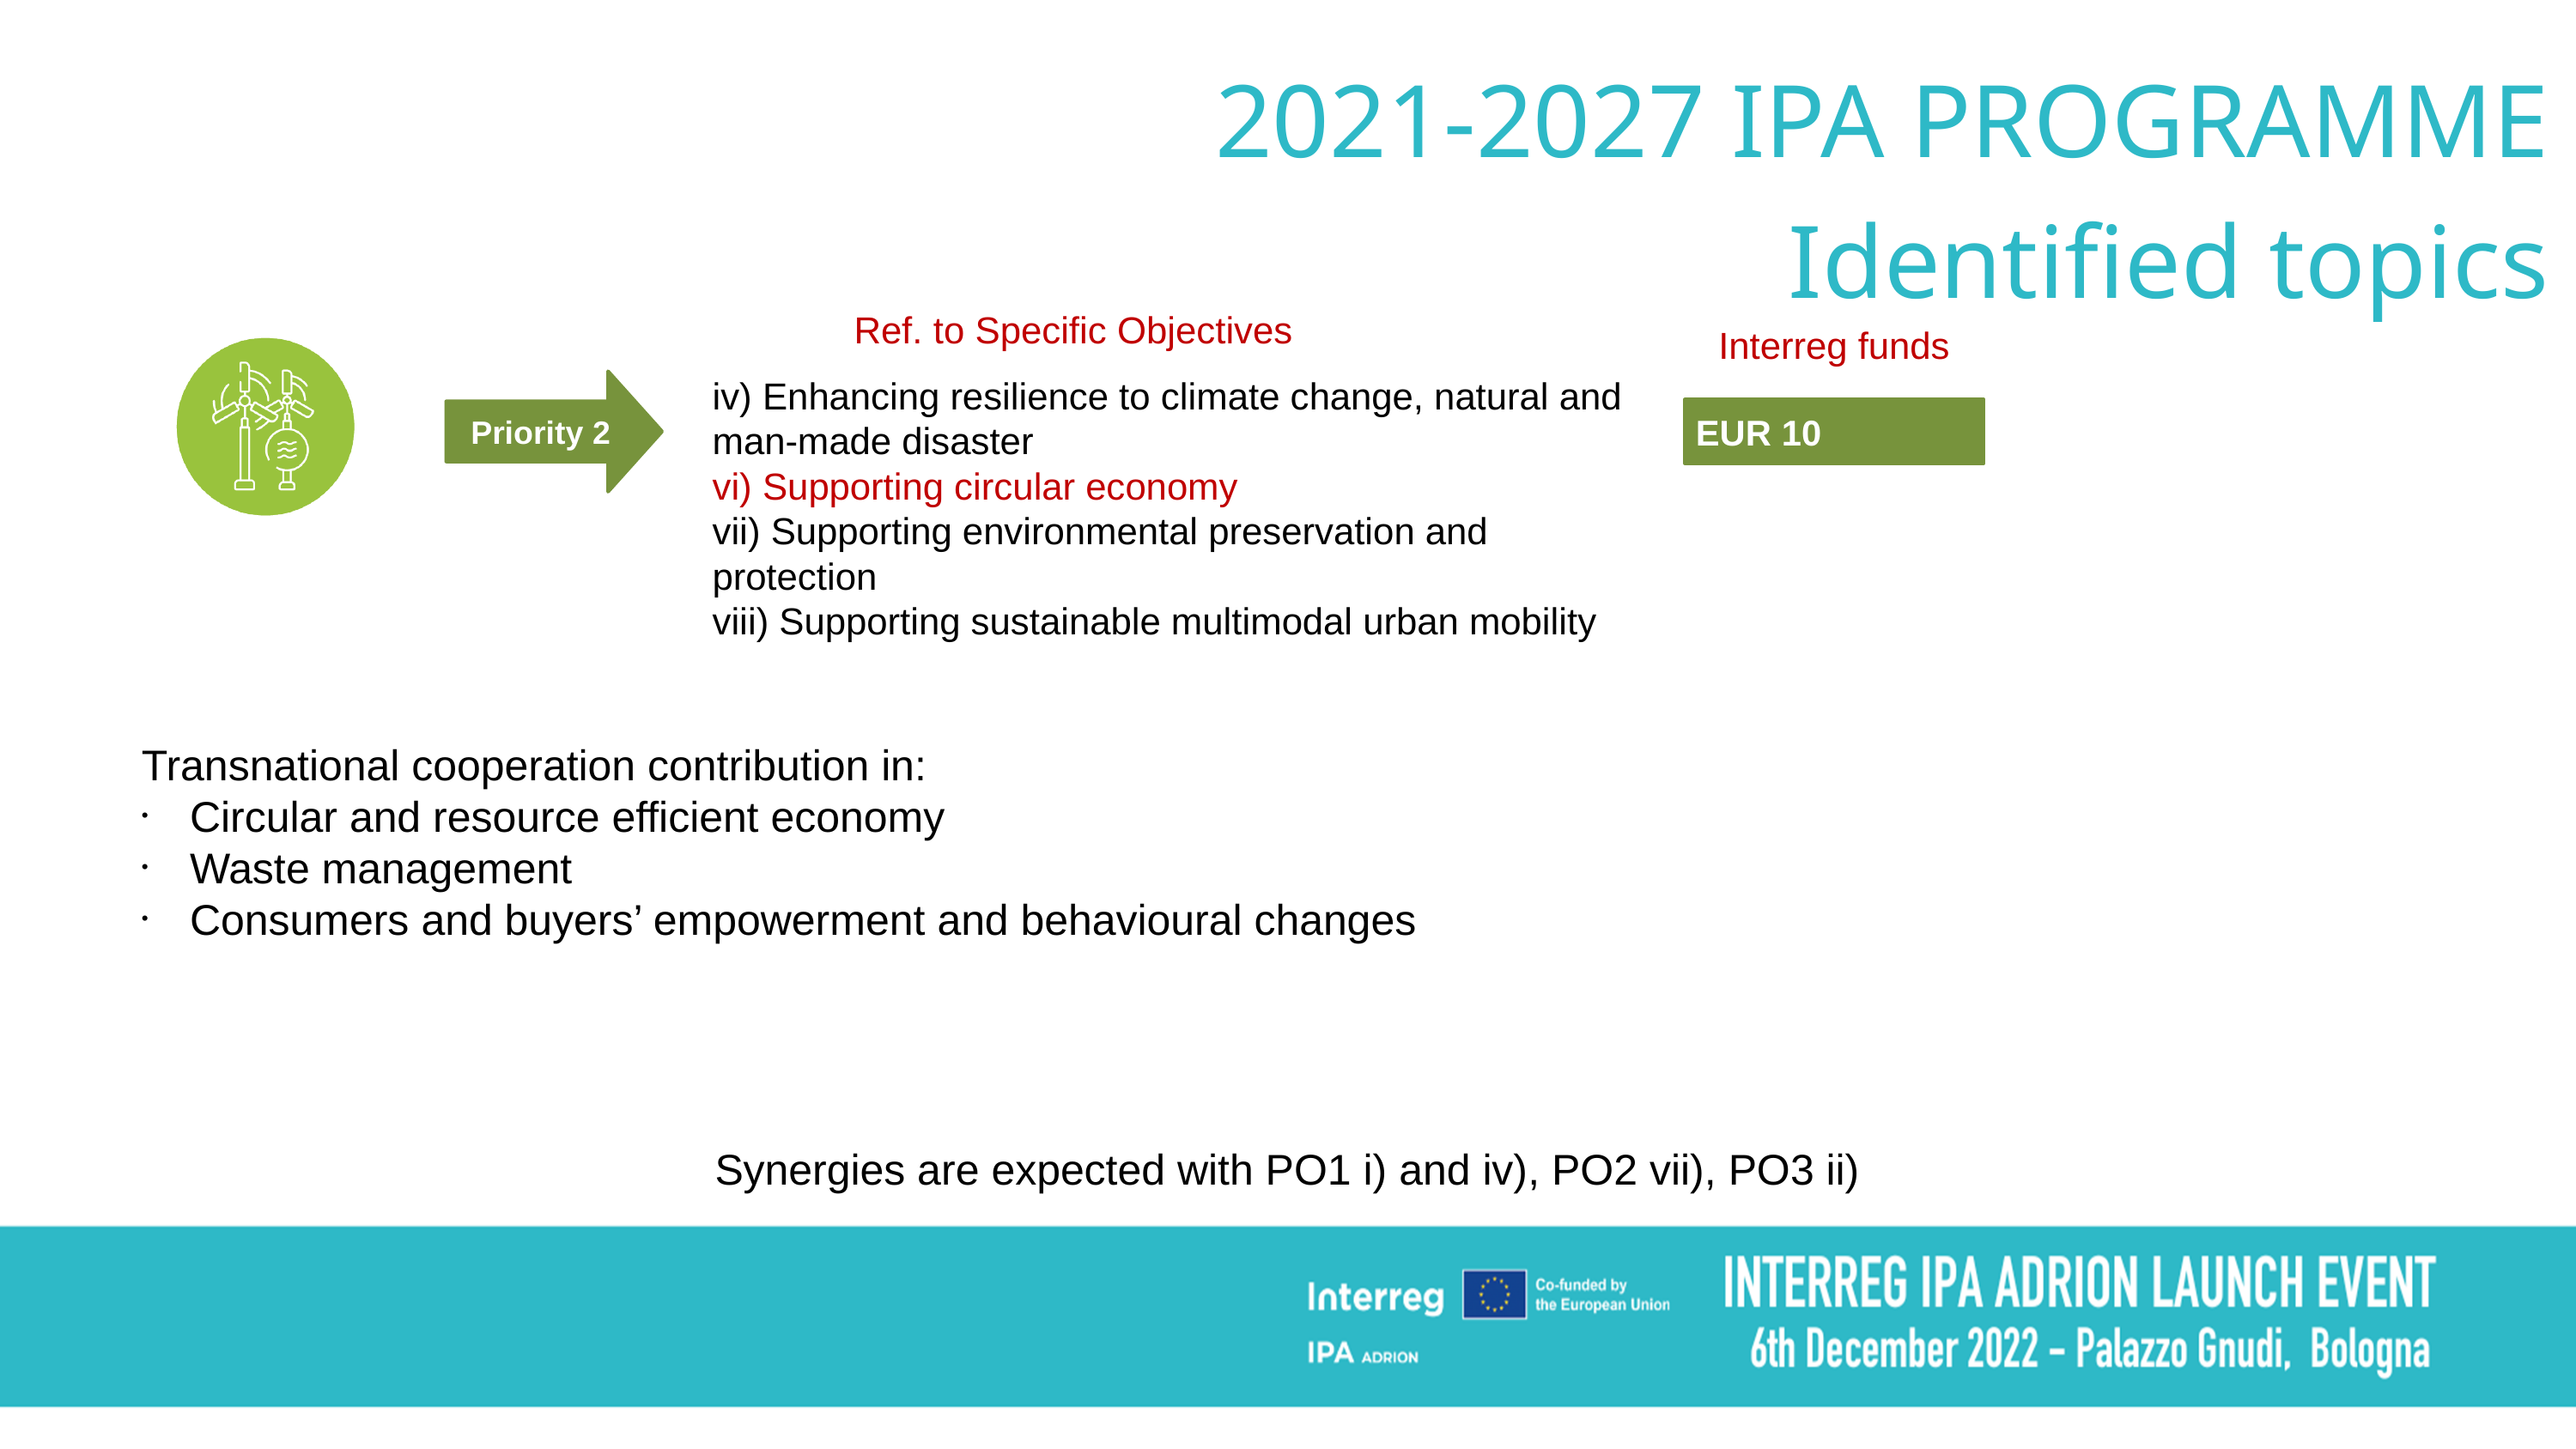

2021-2027 IPA PROGRAMME
Identified topics
Ref. to Specific Objectives
Interreg funds
iv) Enhancing resilience to climate change, natural and man-made disaster
vi) Supporting circular economy
vii) Supporting environmental preservation and protection
viii) Supporting sustainable multimodal urban mobility
Priority 2
EUR 10
Transnational cooperation contribution in:
Circular and resource efficient economy
Waste management
Consumers and buyers’ empowerment and behavioural changes
Synergies are expected with PO1 i) and iv), PO2 vii), PO3 ii)